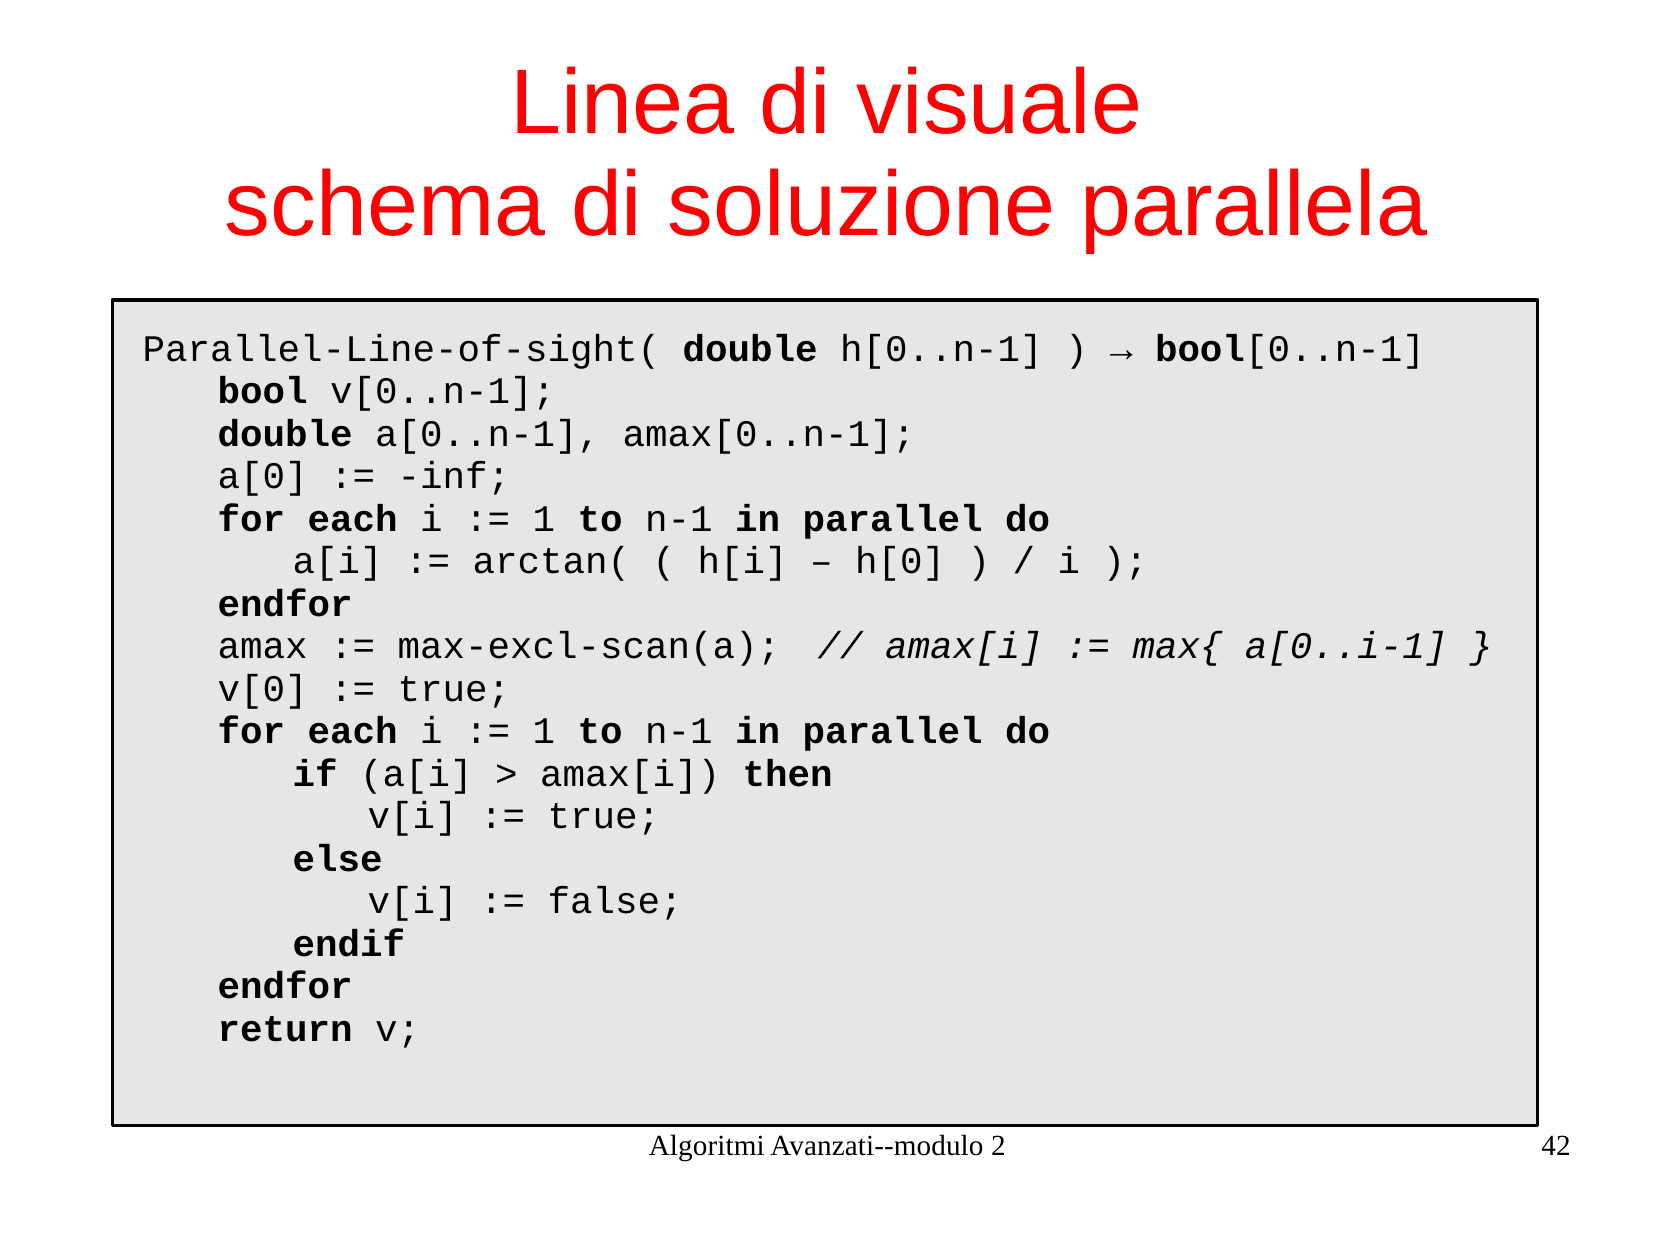

# Linea di visuale schema di soluzione parallela
Parallel-Line-of-sight( double h[0..n-1] ) → bool[0..n-1]
	bool v[0..n-1];
	double a[0..n-1], amax[0..n-1];
	a[0] := -inf;
	for each i := 1 to n-1 in parallel do
		a[i] := arctan( ( h[i] – h[0] ) / i );
	endfor
	amax := max-excl-scan(a);	// amax[i] := max{ a[0..i-1] }
	v[0] := true;
	for each i := 1 to n-1 in parallel do
		if (a[i] > amax[i]) then
			v[i] := true;
		else
			v[i] := false;
		endif
	endfor
	return v;
Algoritmi Avanzati--modulo 2
42